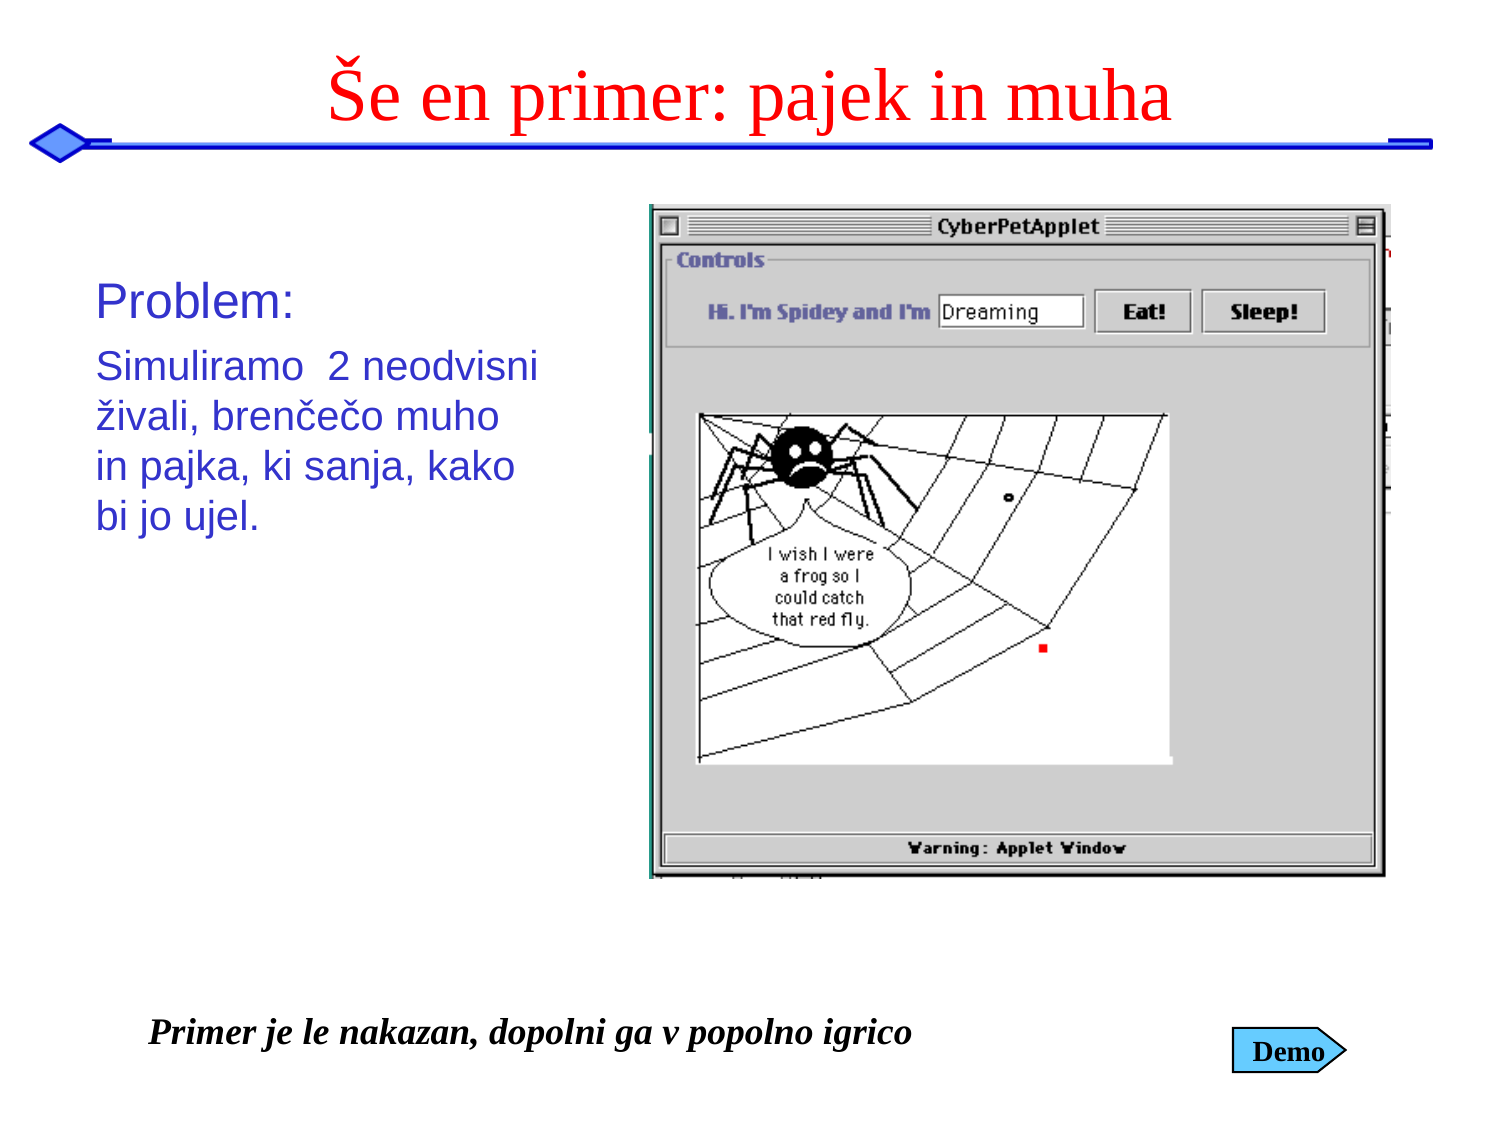

# Še en primer: pajek in muha
Problem:
Simuliramo 2 neodvisni živali, brenčečo muho in pajka, ki sanja, kako bi jo ujel.
Primer je le nakazan, dopolni ga v popolno igrico
Demo